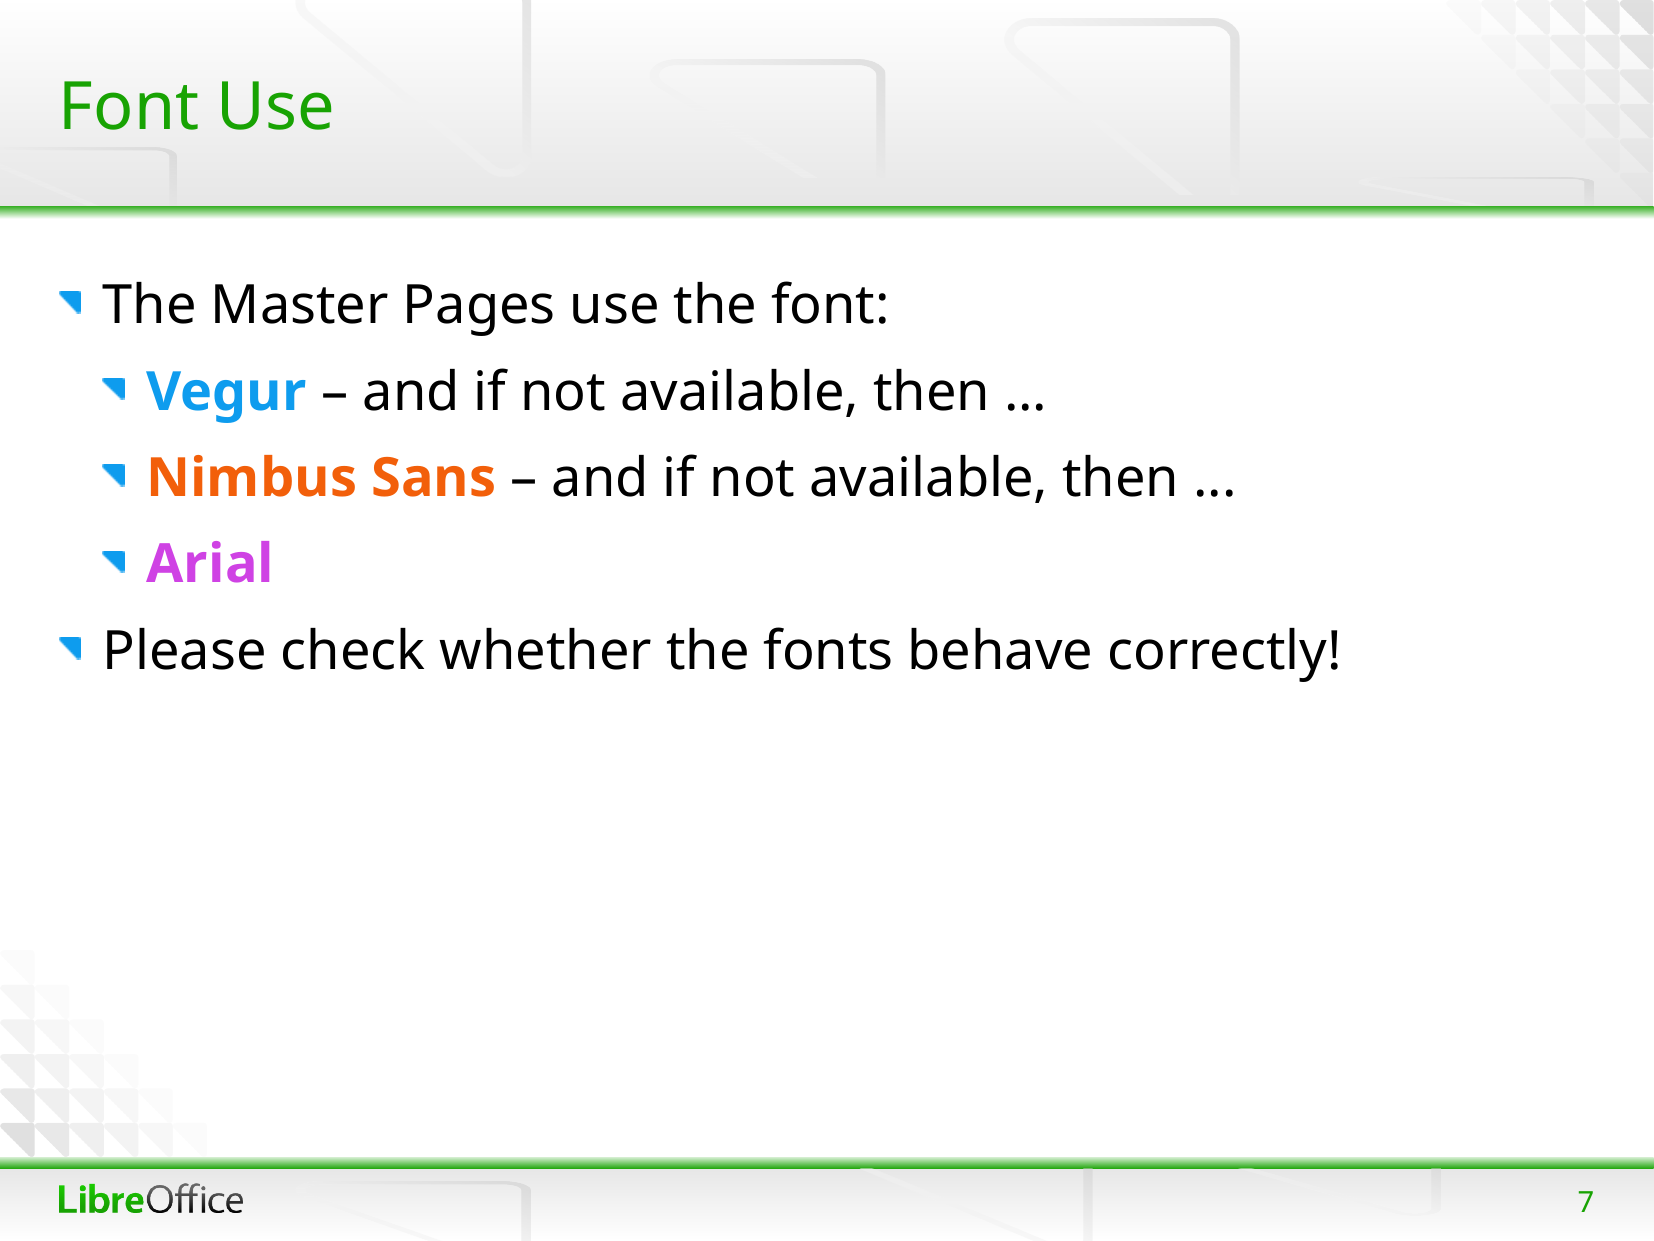

# Font Use
The Master Pages use the font:
Vegur – and if not available, then ...
Nimbus Sans – and if not available, then ...
Arial
Please check whether the fonts behave correctly!
7